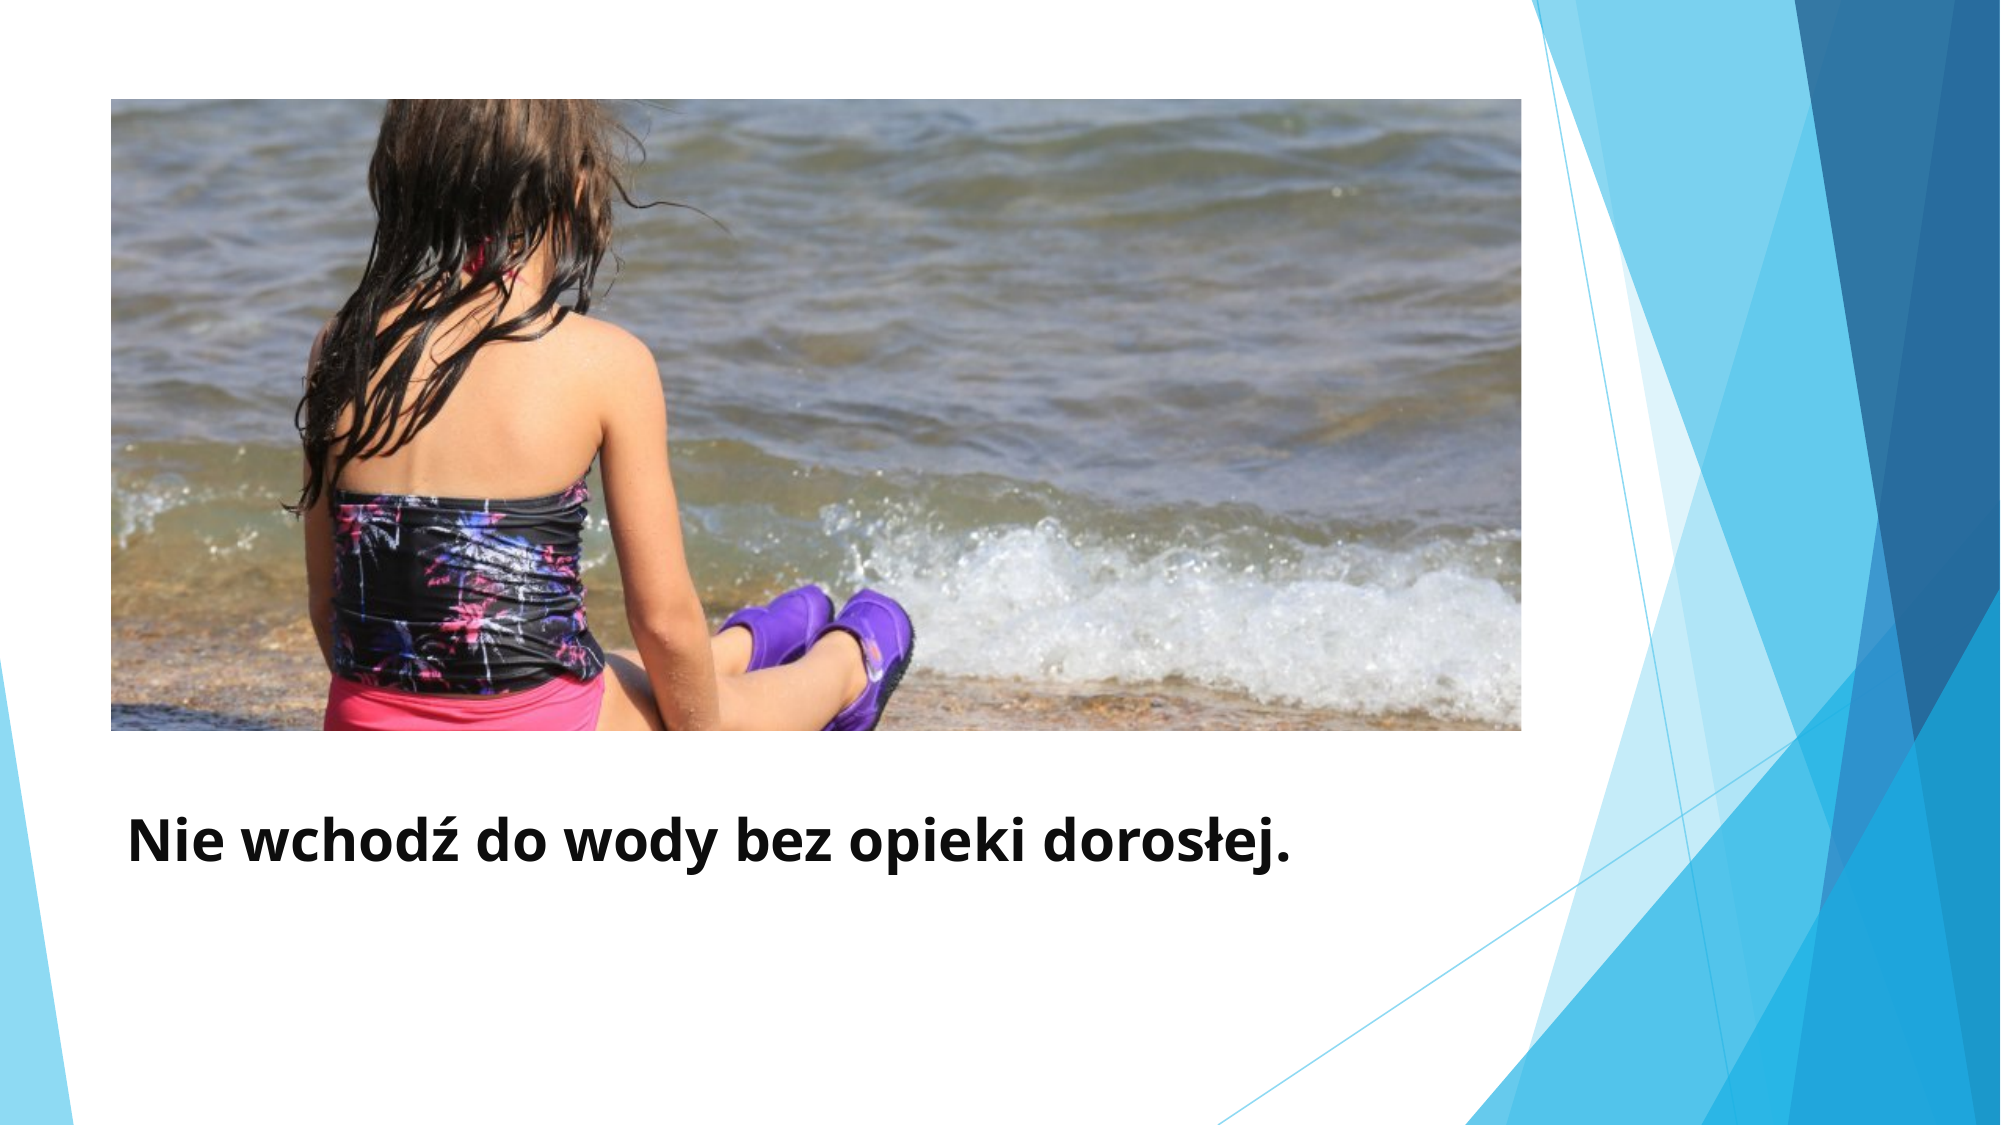

# Nie wchodź do wody bez opieki dorosłej.